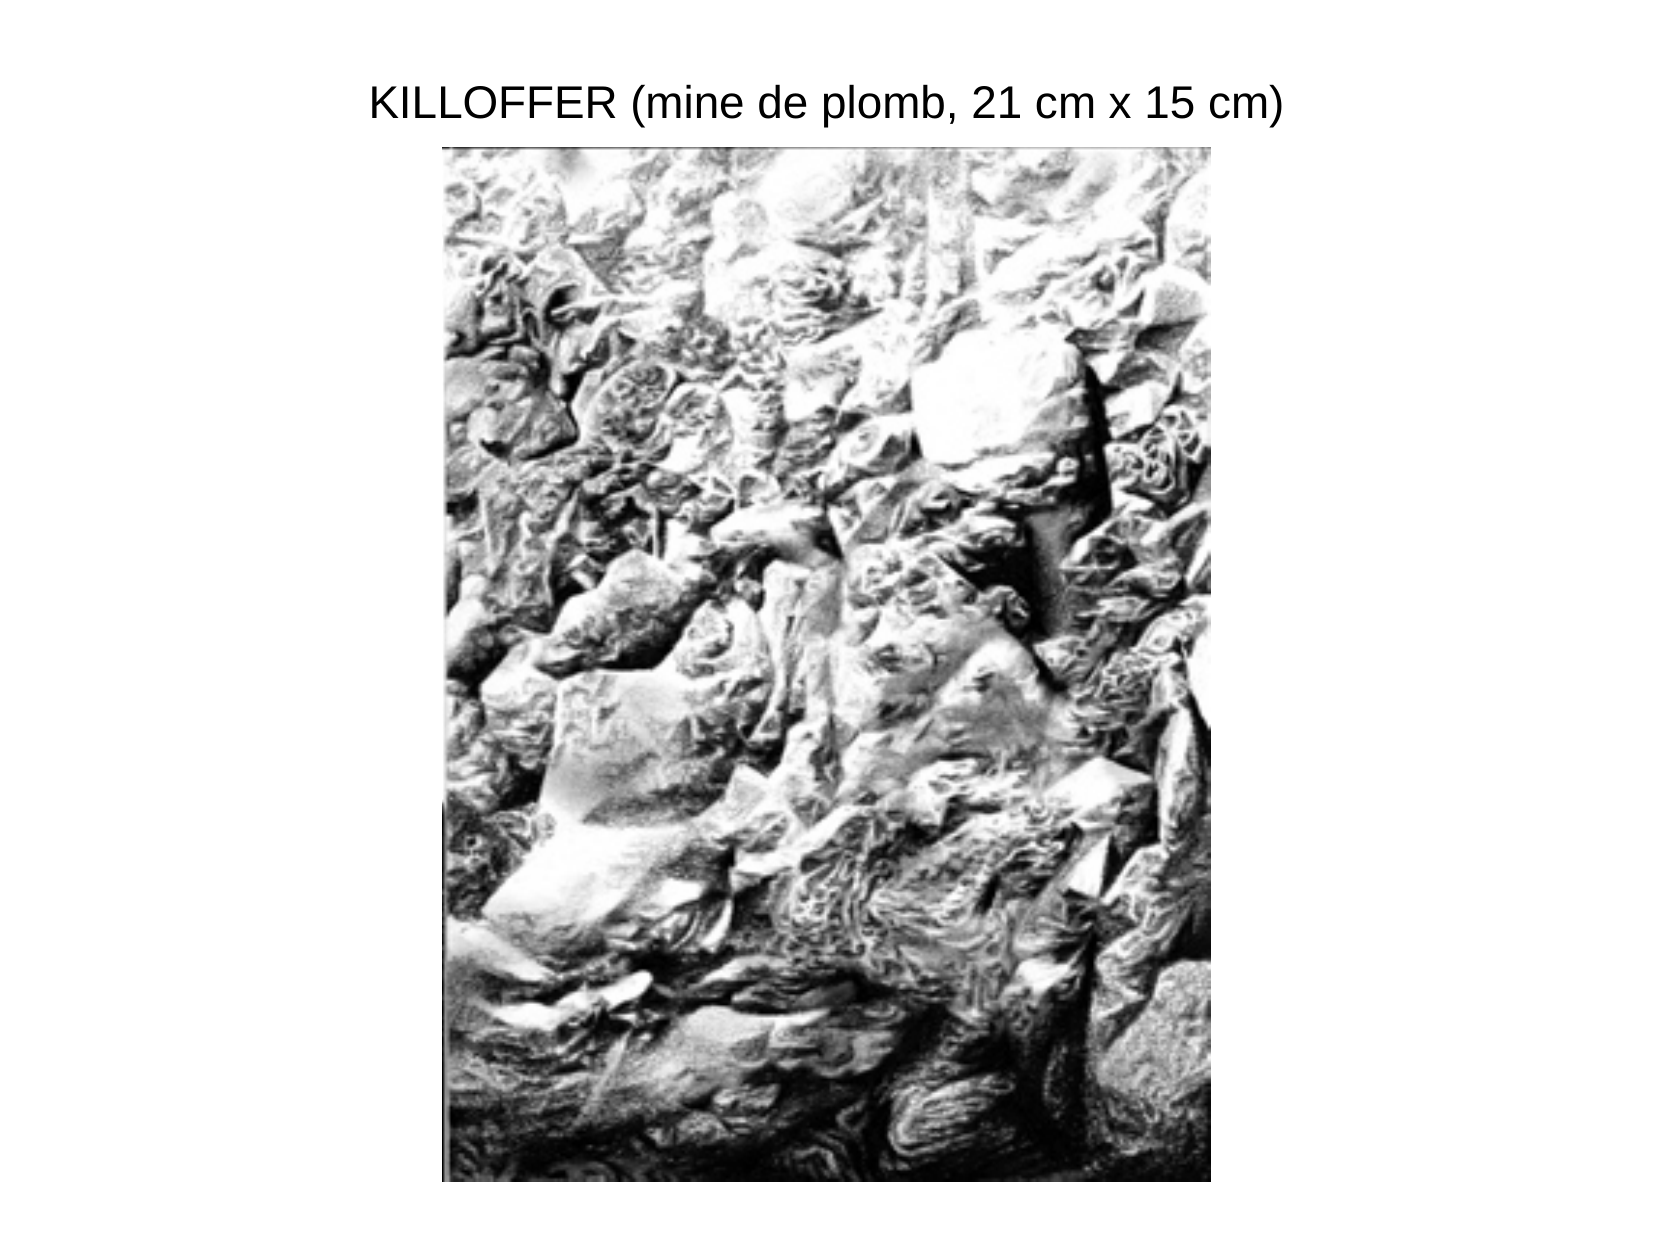

# KILLOFFER (mine de plomb, 21 cm x 15 cm)